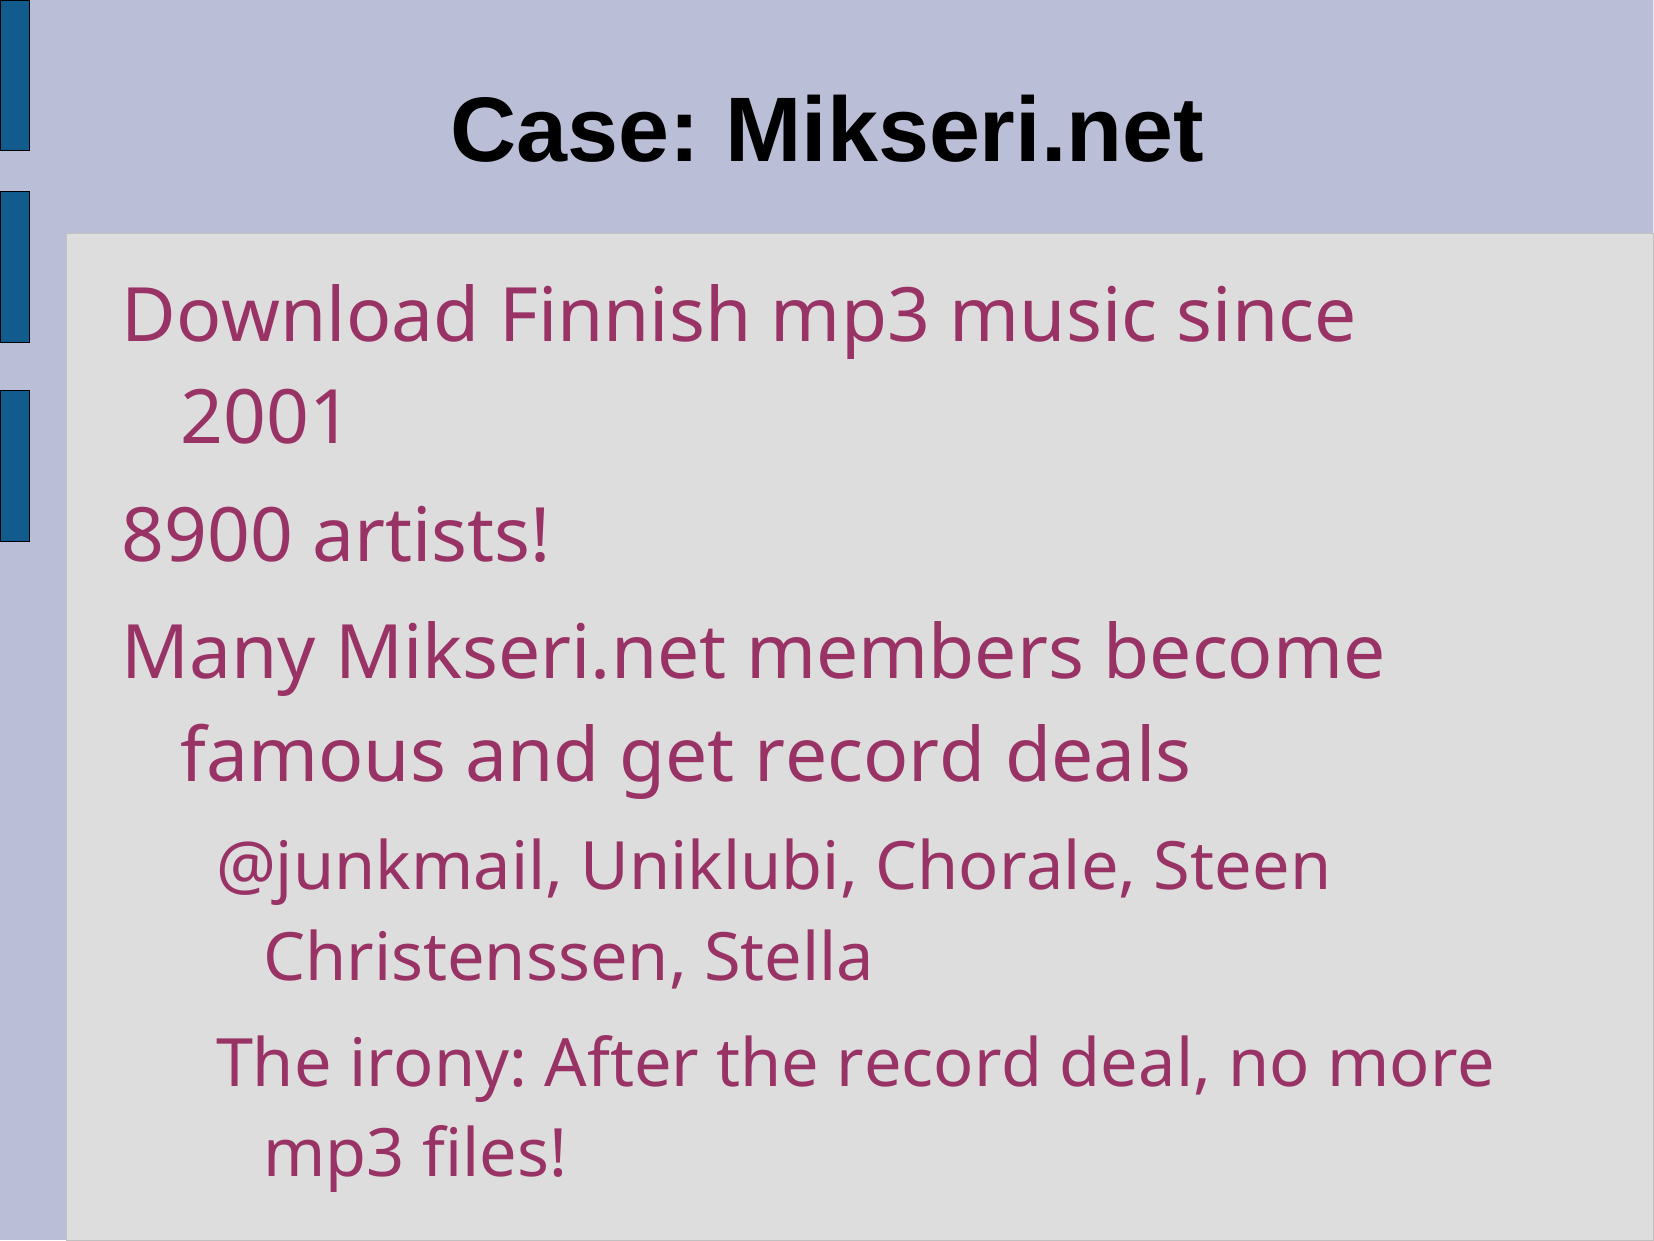

# Case: Mikseri.net
Download Finnish mp3 music since 2001
8900 artists!
Many Mikseri.net members become famous and get record deals
@junkmail, Uniklubi, Chorale, Steen Christenssen, Stella
The irony: After the record deal, no more mp3 files!